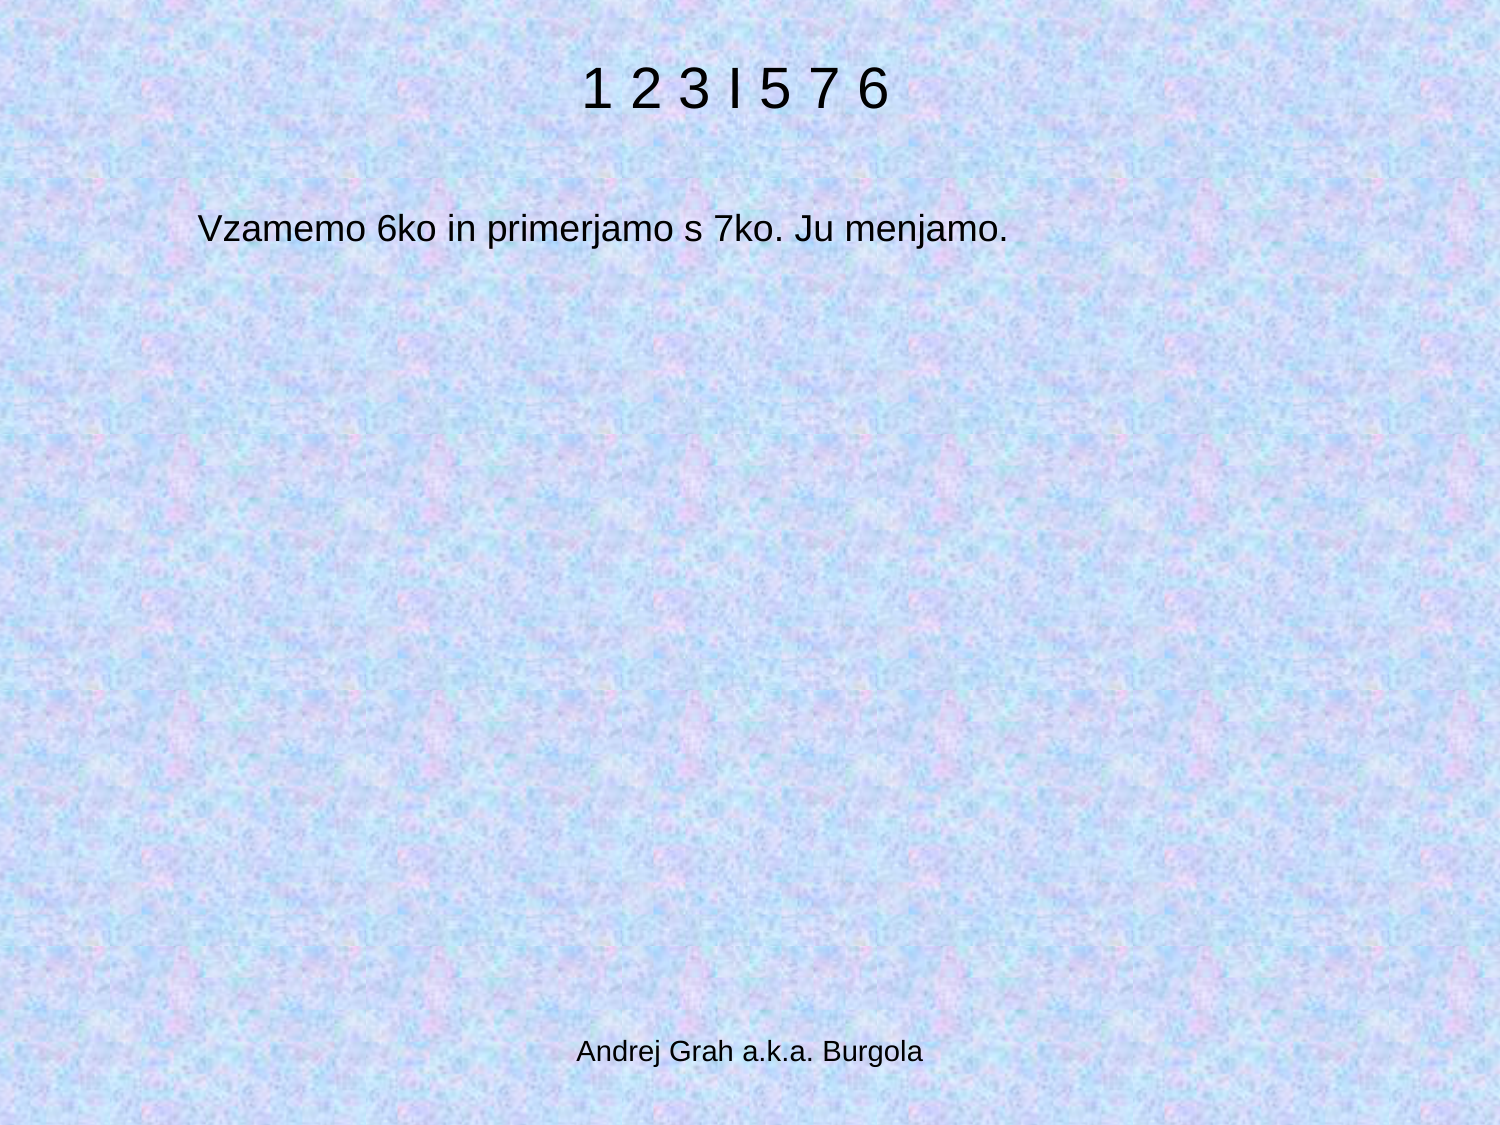

1 2 3 I 5 7 6
Vzamemo 6ko in primerjamo s 7ko. Ju menjamo.
Andrej Grah a.k.a. Burgola